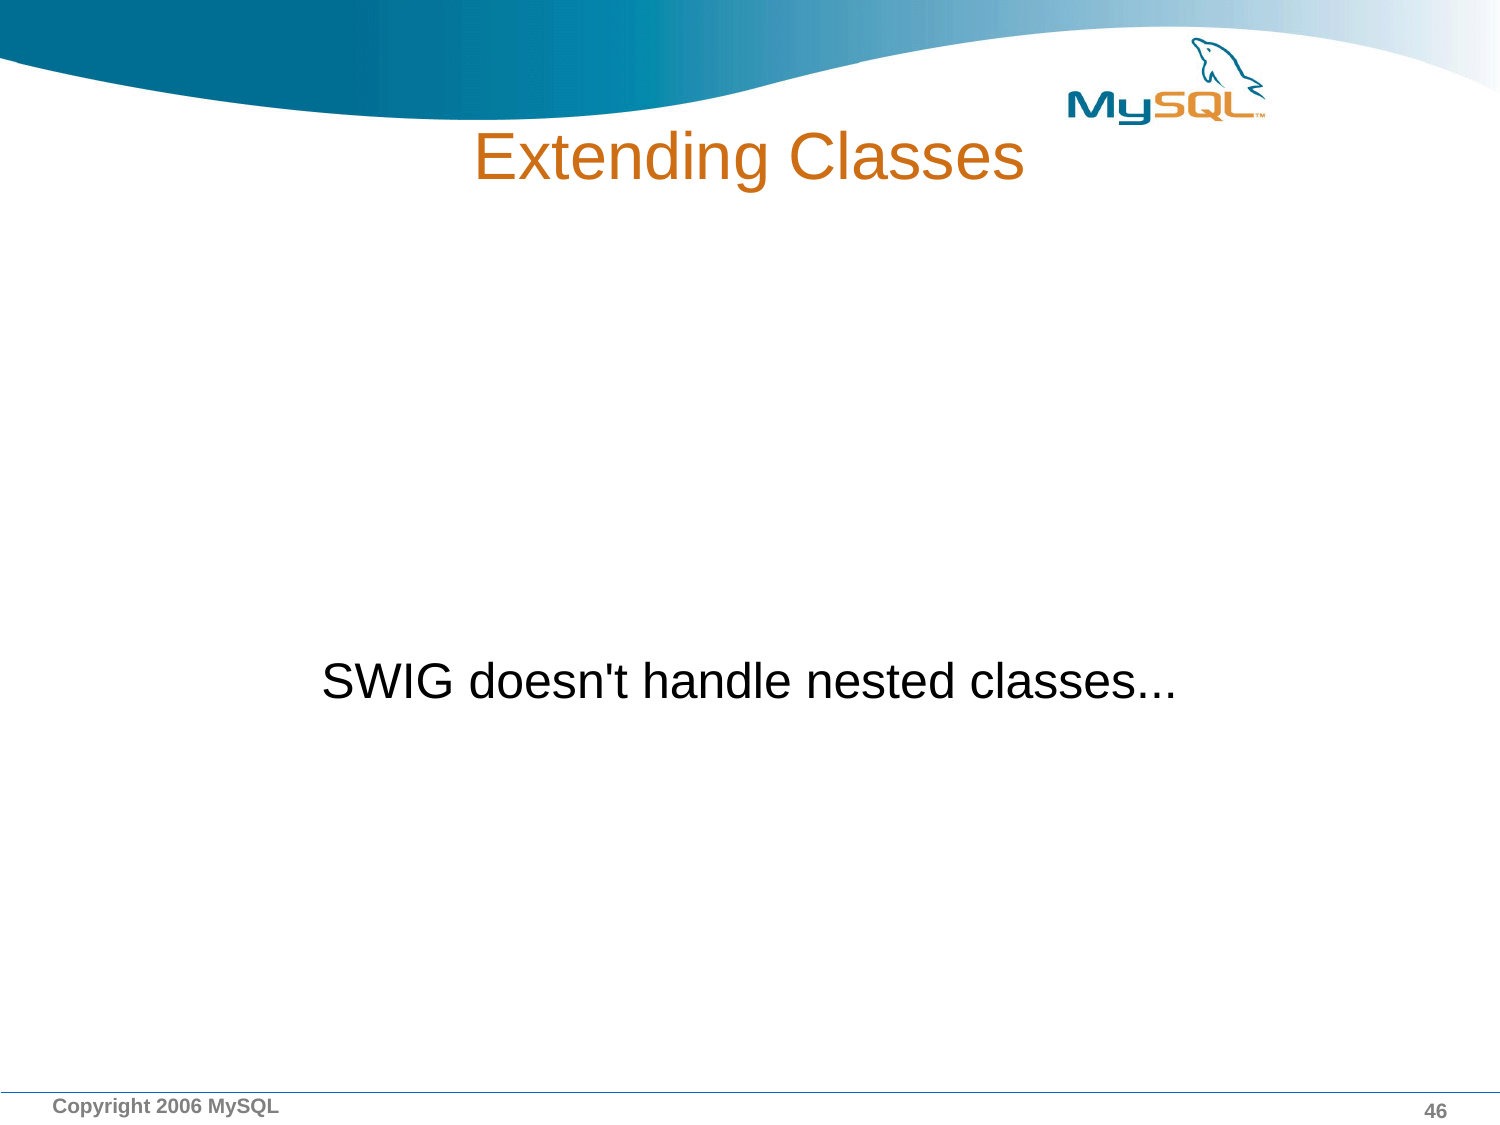

# Extending Classes
SWIG doesn't handle nested classes...